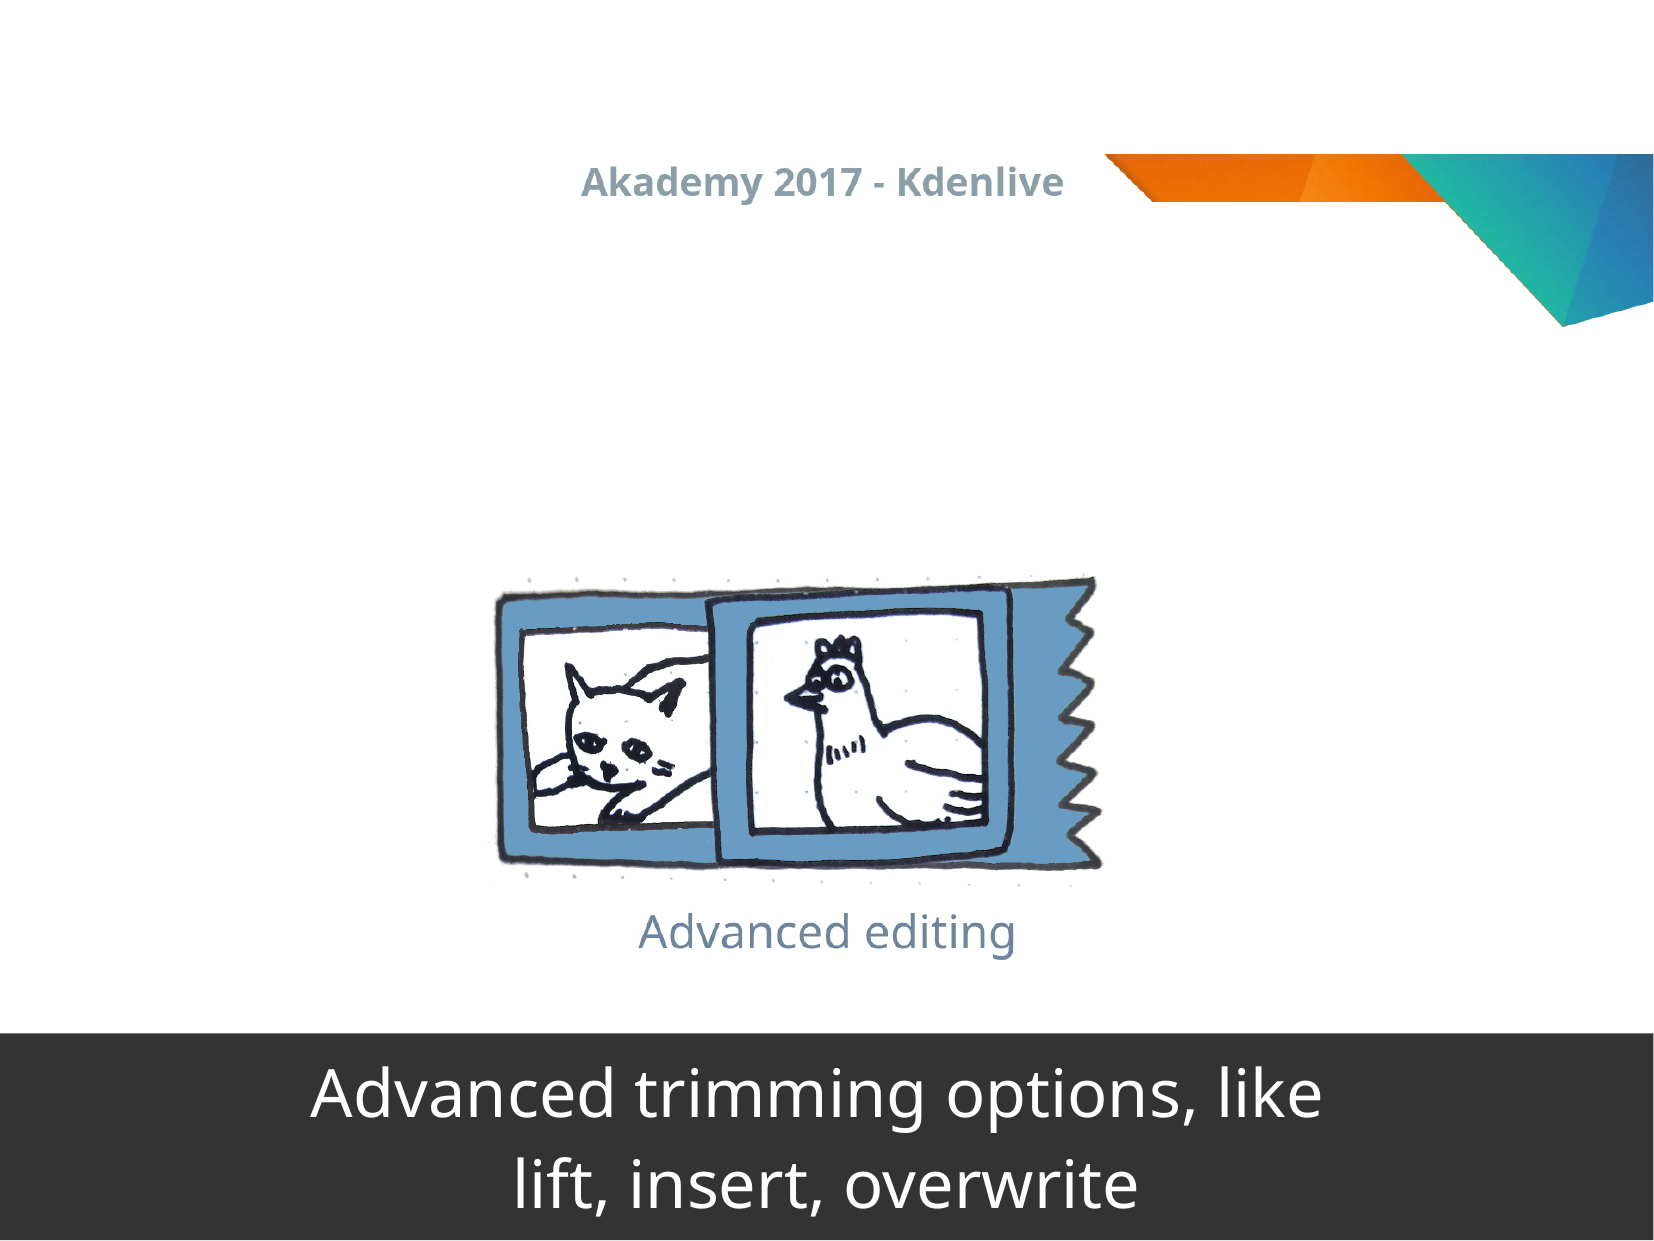

# Advanced trimming options, like lift, insert, overwrite